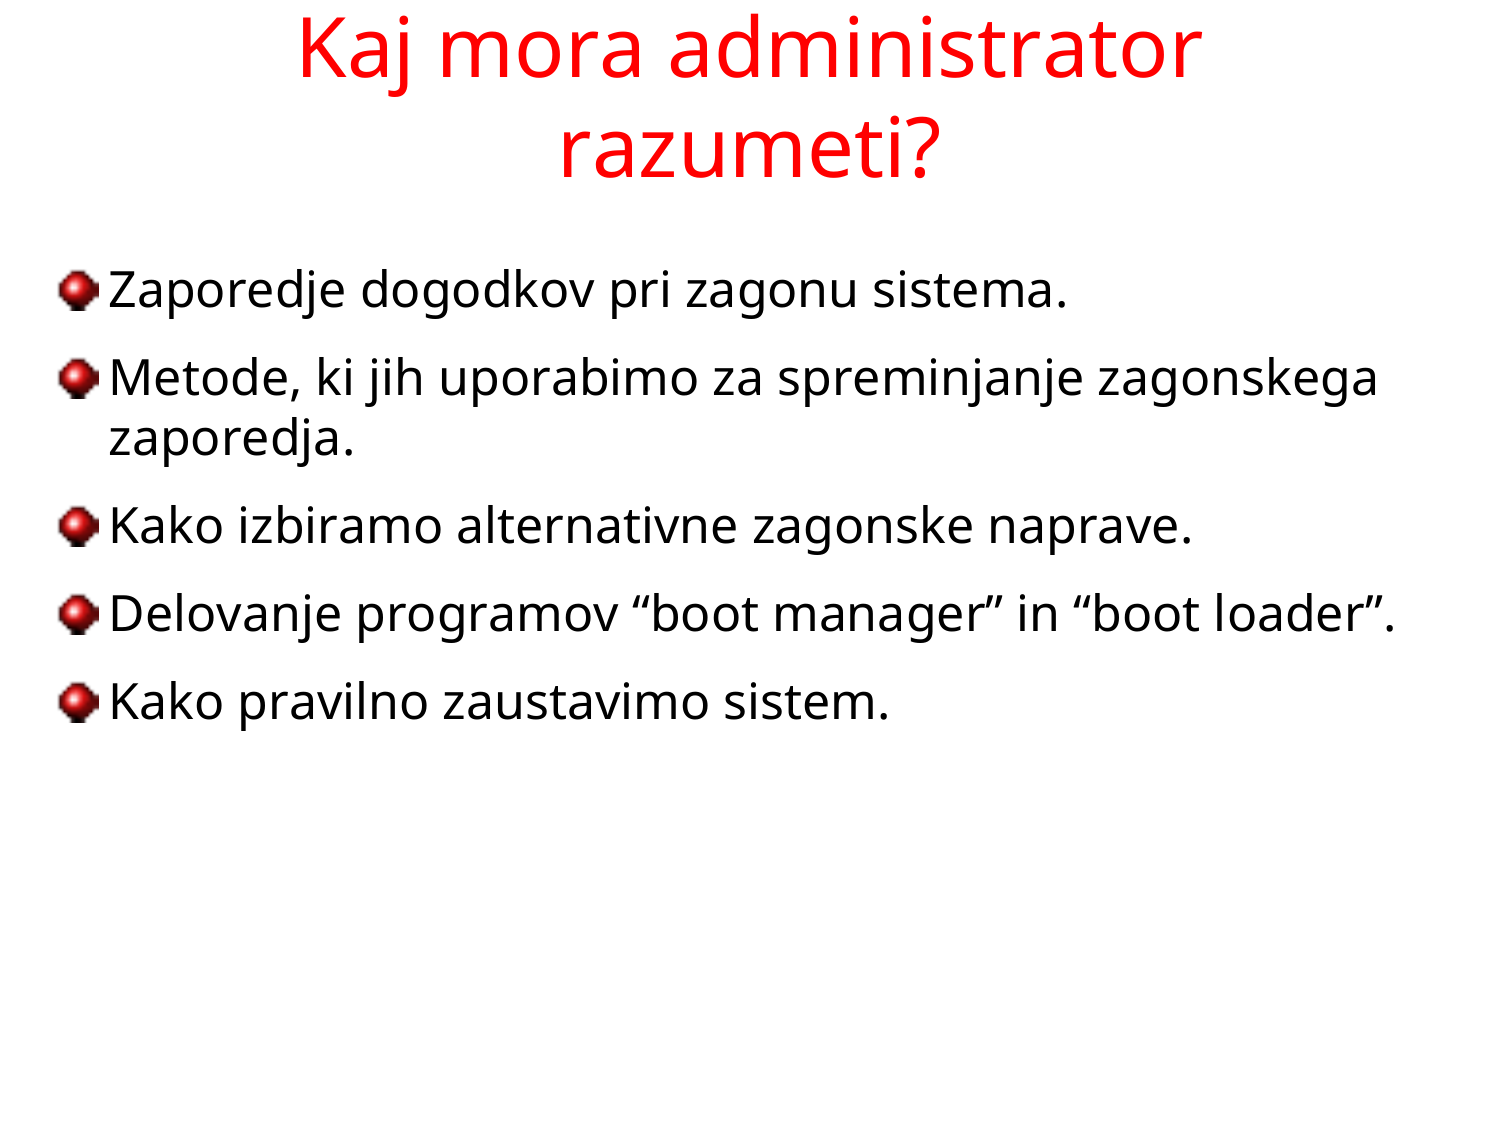

# Kaj mora administrator razumeti?
Zaporedje dogodkov pri zagonu sistema.
Metode, ki jih uporabimo za spreminjanje zagonskega zaporedja.
Kako izbiramo alternativne zagonske naprave.
Delovanje programov “boot manager” in “boot loader”.
Kako pravilno zaustavimo sistem.